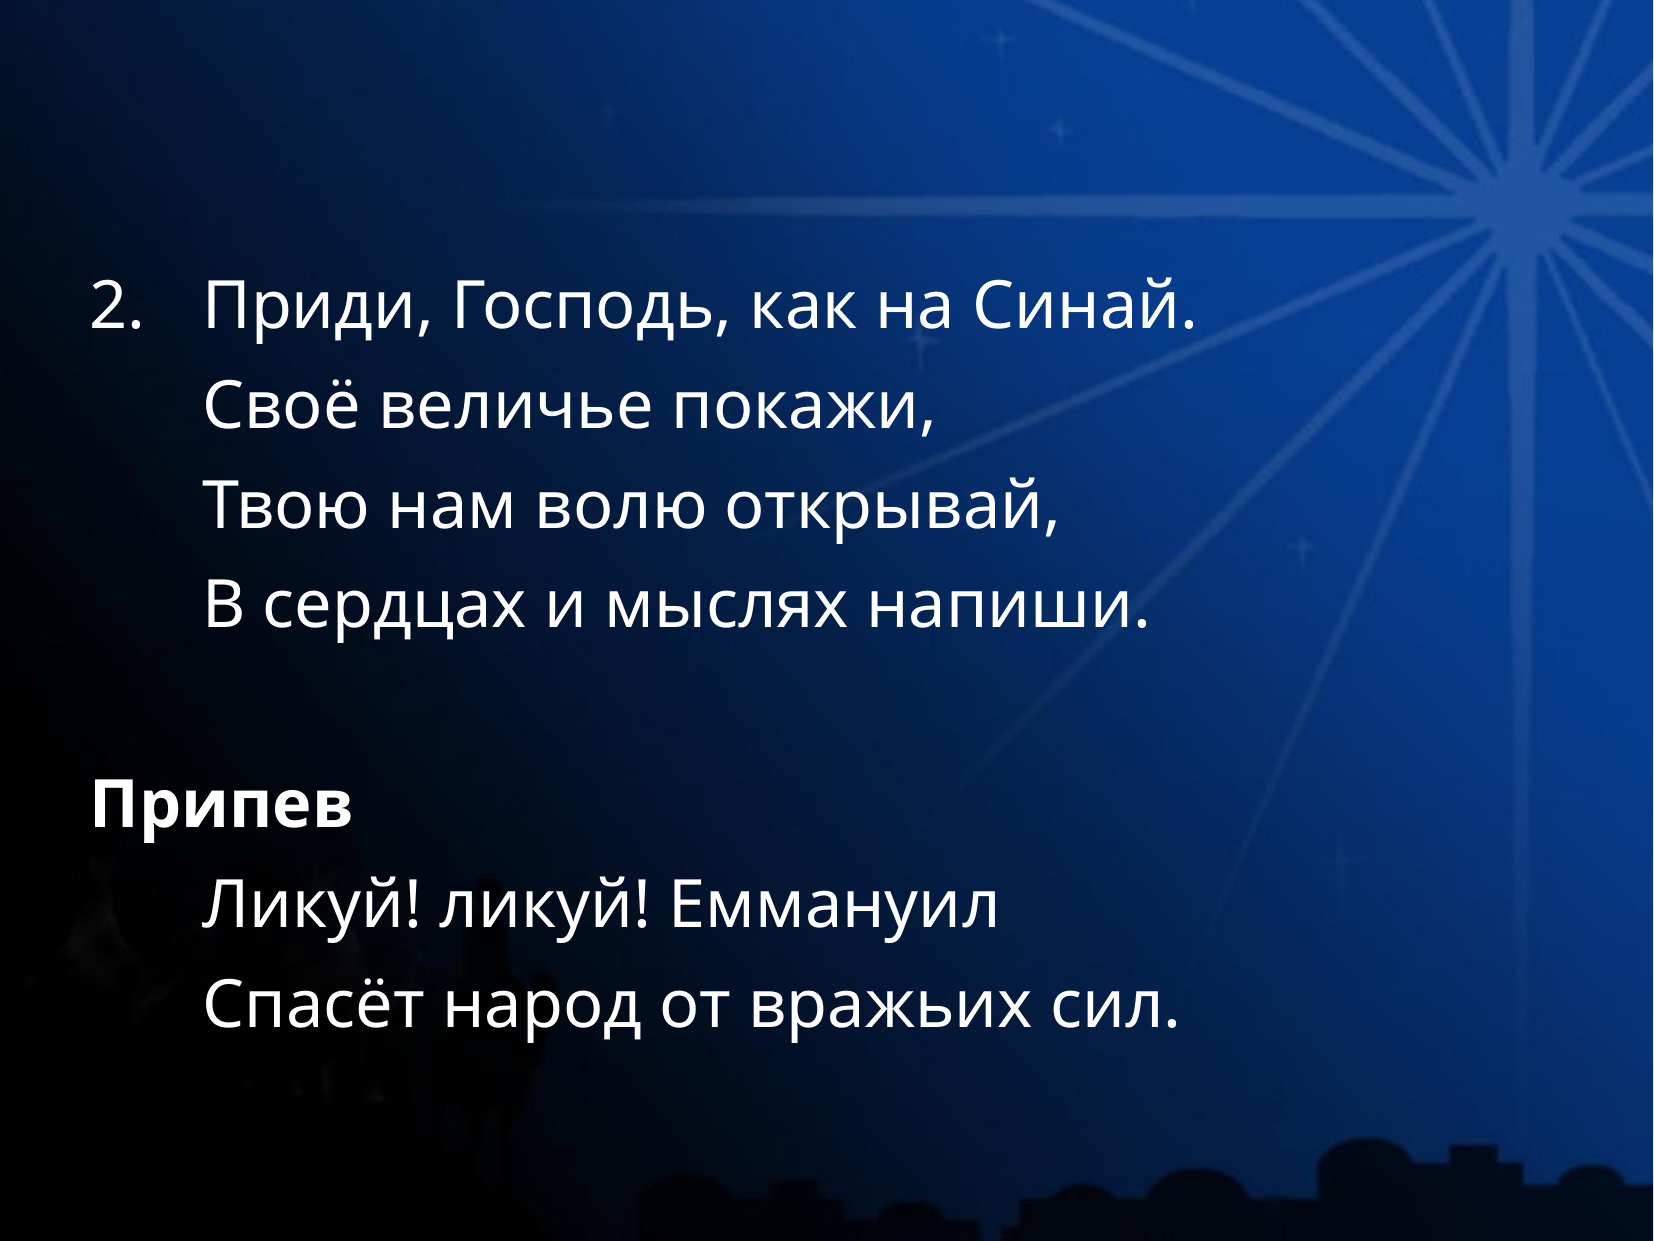

2.	Приди, Господь, как на Синай.
	Своё величье покажи,
	Твою нам волю открывай,
	В сердцах и мыслях напиши.
Припев
	Ликуй! ликуй! Еммануил
	Спасёт народ от вражьих сил.